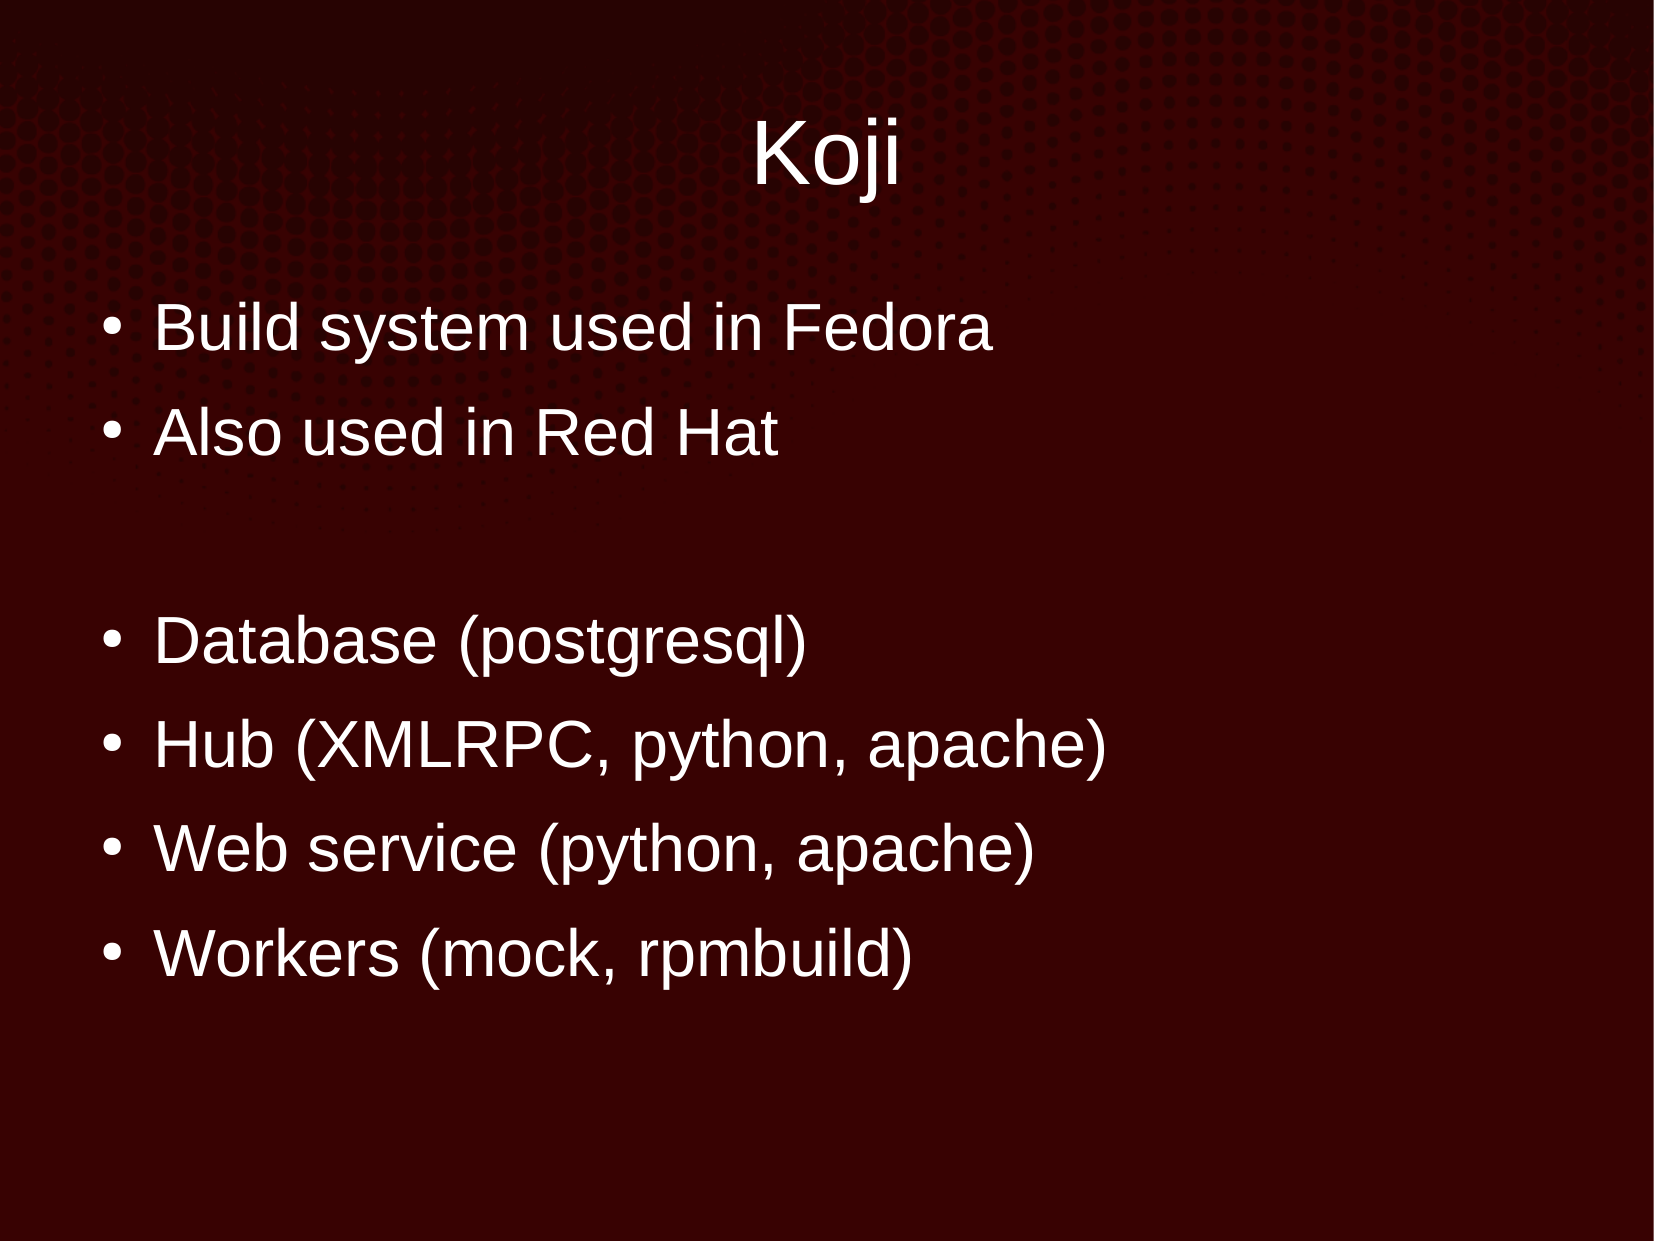

# Koji
Build system used in Fedora
Also used in Red Hat
Database (postgresql)
Hub (XMLRPC, python, apache)
Web service (python, apache)
Workers (mock, rpmbuild)